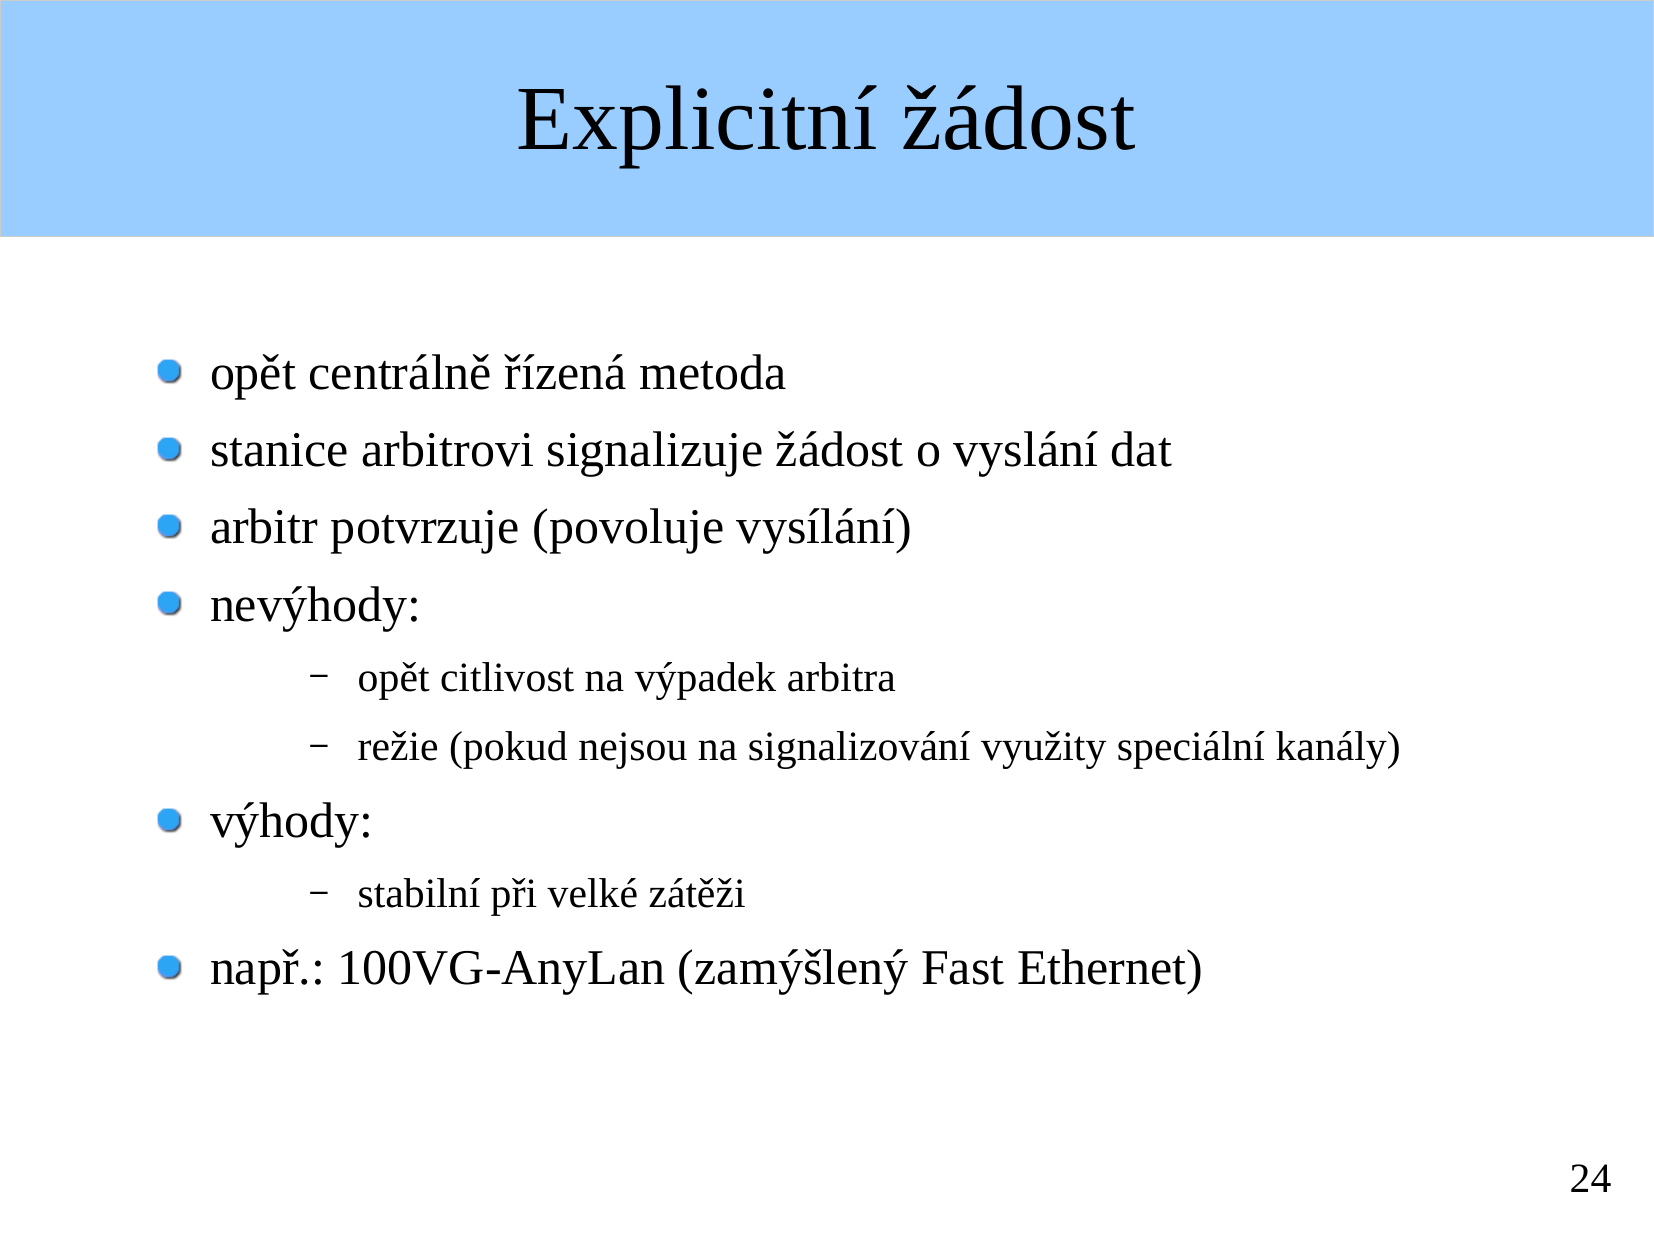

# Explicitní žádost
opět centrálně řízená metoda
stanice arbitrovi signalizuje žádost o vyslání dat
arbitr potvrzuje (povoluje vysílání)
nevýhody:
opět citlivost na výpadek arbitra
režie (pokud nejsou na signalizování využity speciální kanály)
výhody:
stabilní při velké zátěži
např.: 100VG-AnyLan (zamýšlený Fast Ethernet)